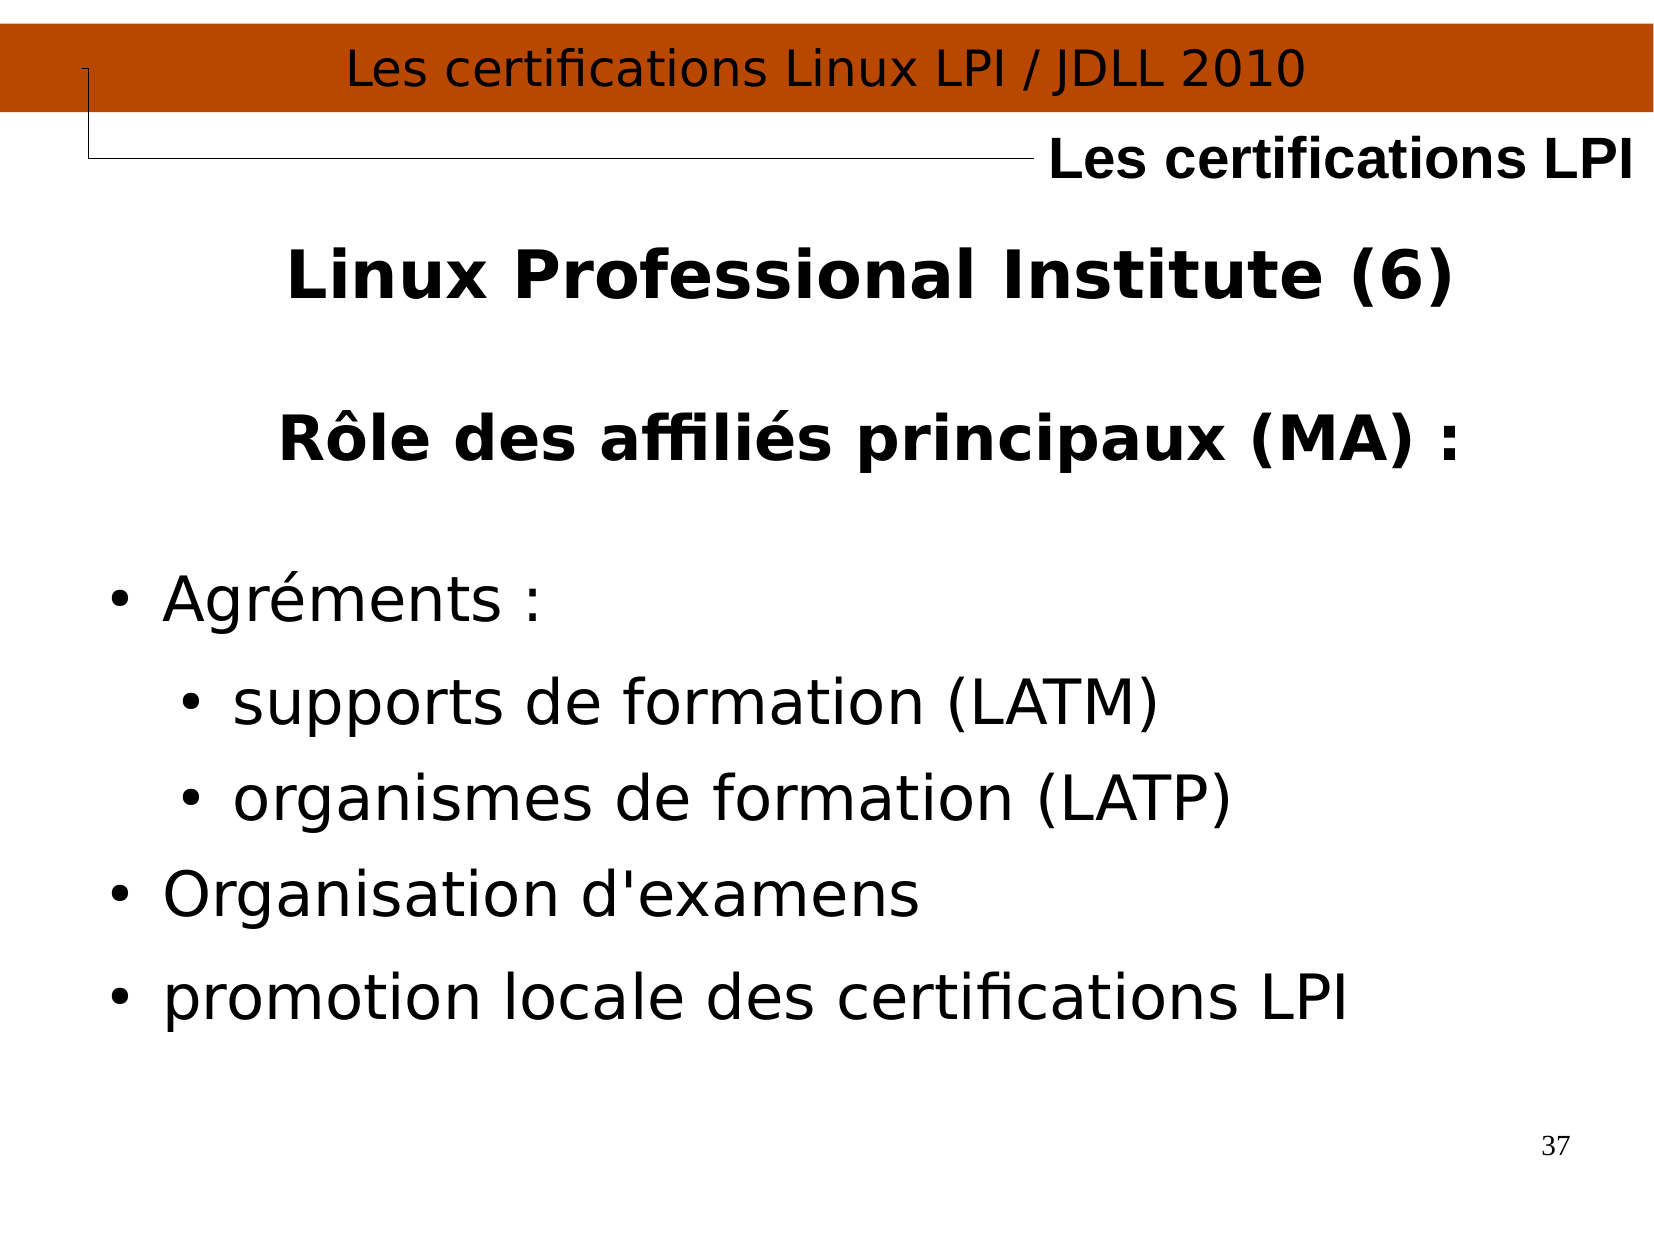

# Les certifications Linux LPI / JDLL 2010
Les certifications LPI
Linux Professional Institute (6)
Rôle des affiliés principaux (MA) :
Agréments :
supports de formation (LATM)
organismes de formation (LATP)
Organisation d'examens
promotion locale des certifications LPI
37